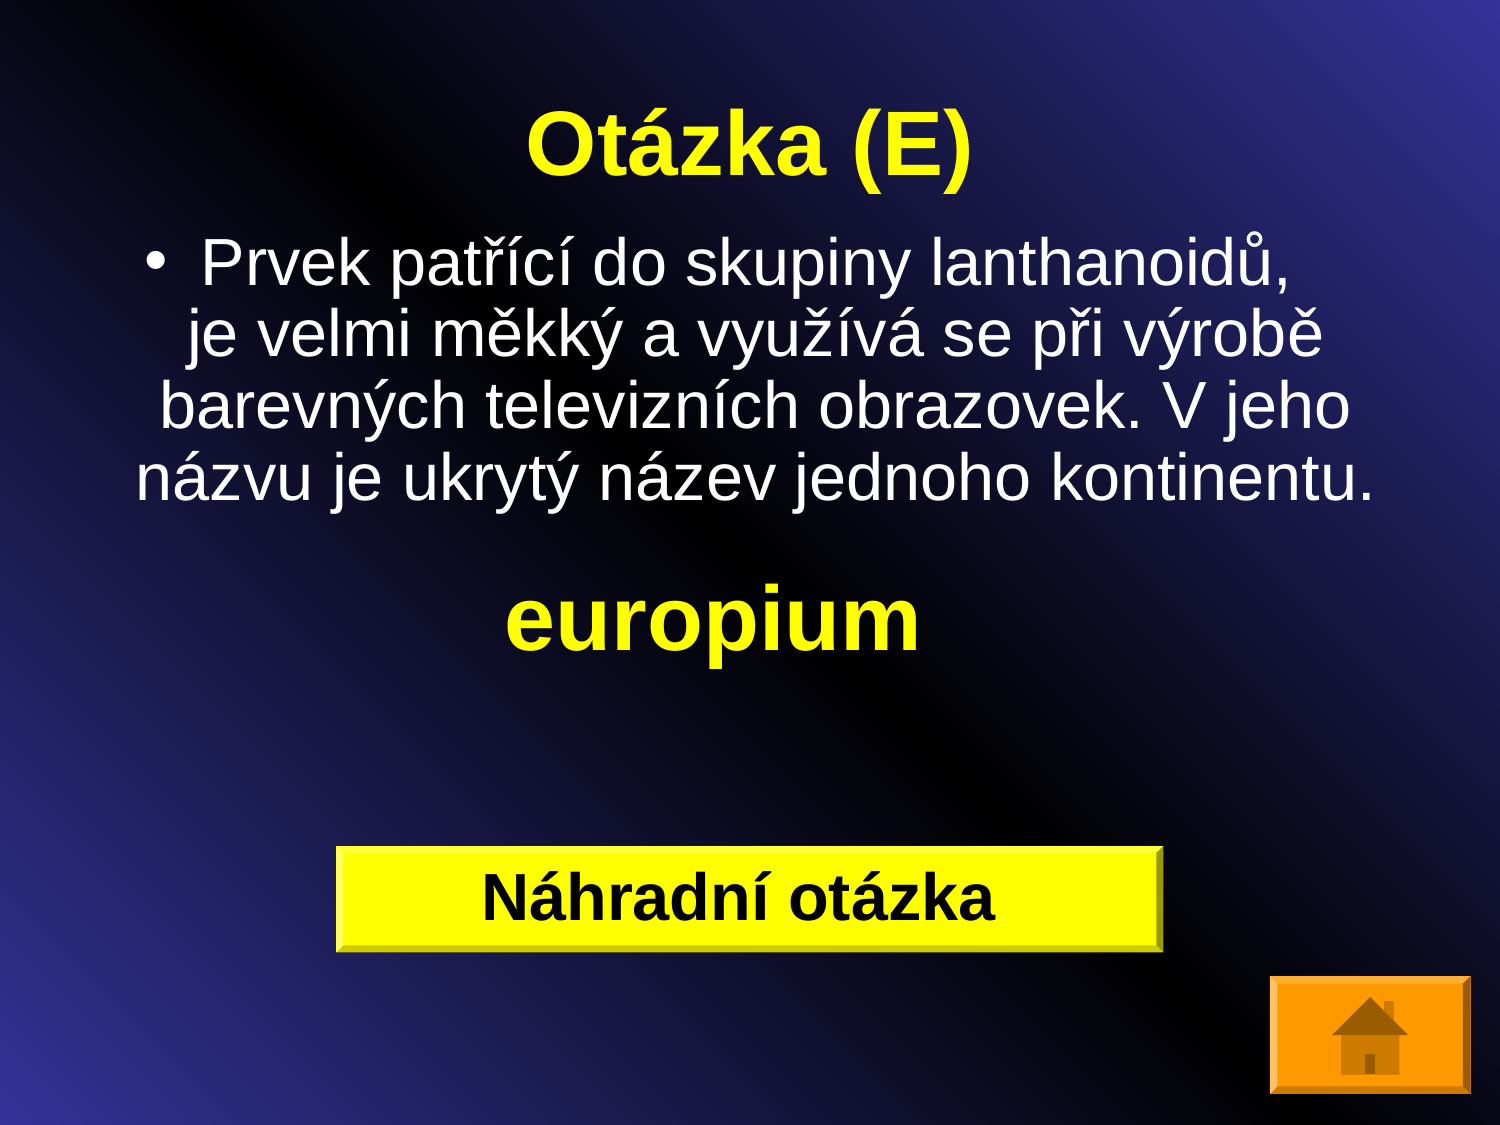

# Otázka (E)
Prvek patřící do skupiny lanthanoidů,
je velmi měkký a využívá se při výrobě barevných televizních obrazovek. V jeho názvu je ukrytý název jednoho kontinentu.
europium
Náhradní otázka